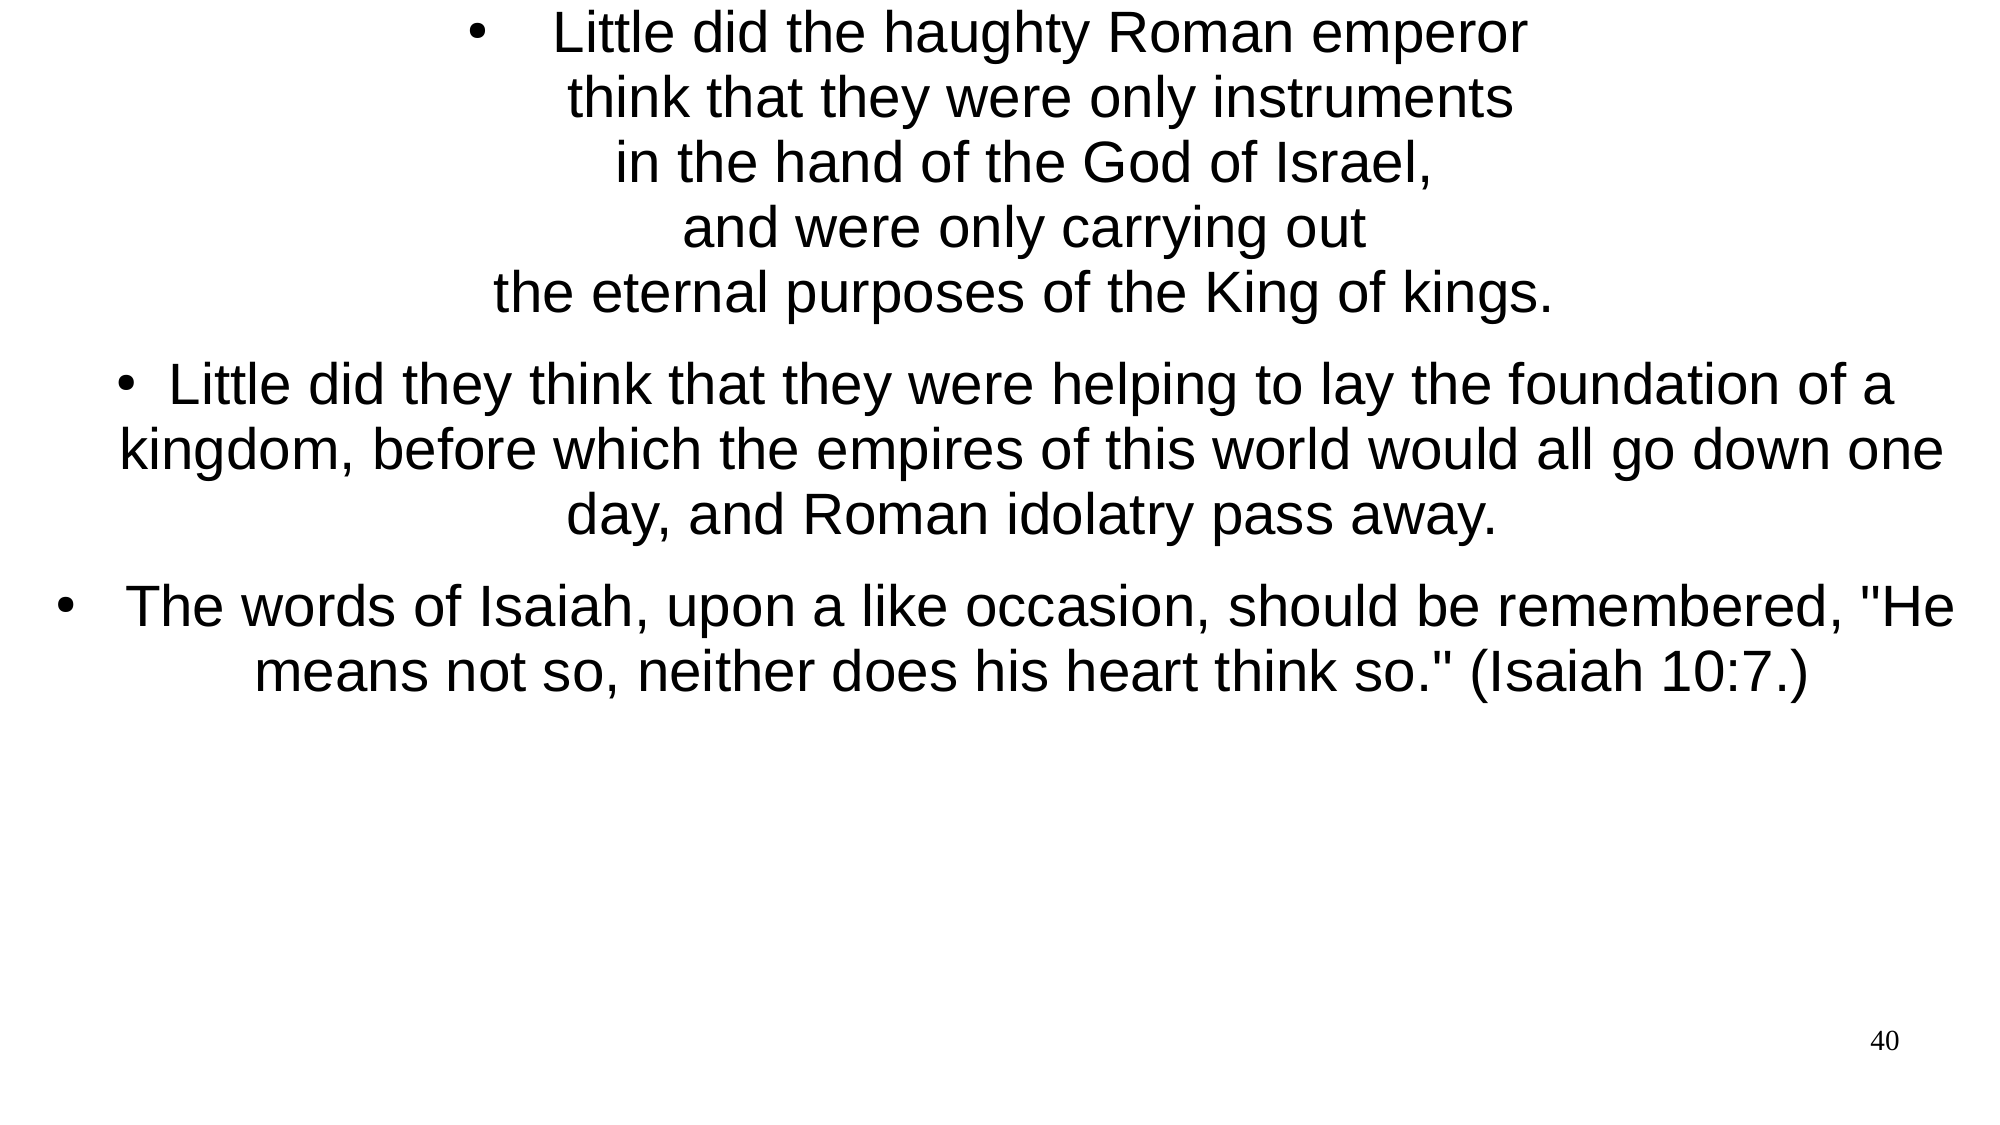

# Little did the haughty Roman emperor think that they were only instruments in the hand of the God of Israel, and were only carrying out the eternal purposes of the King of kings.
Little did they think that they were helping to lay the foundation of a kingdom, before which the empires of this world would all go down one day, and Roman idolatry pass away.
 The words of Isaiah, upon a like occasion, should be remembered, "He means not so, neither does his heart think so." (Isaiah 10:7.)
40